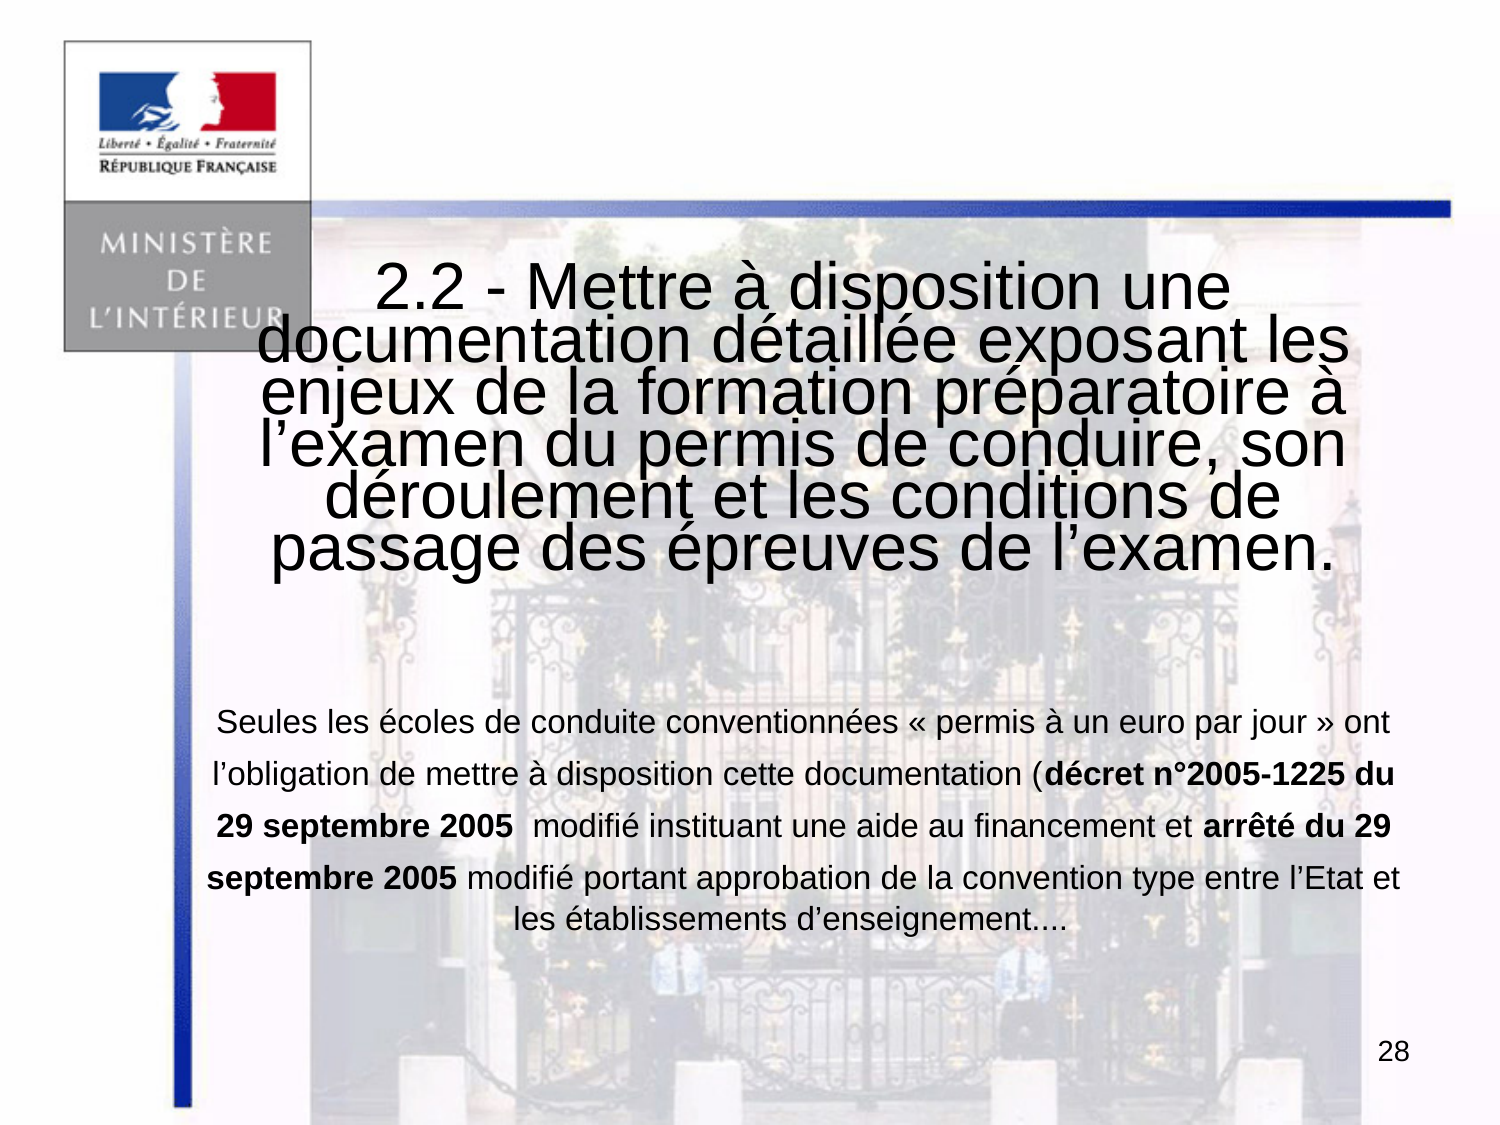

# 2.2 - Mettre à disposition une documentation détaillée exposant les enjeux de la formation préparatoire à l’examen du permis de conduire, son déroulement et les conditions de passage des épreuves de l’examen. Seules les écoles de conduite conventionnées « permis à un euro par jour » ont l’obligation de mettre à disposition cette documentation (décret n°2005-1225 du 29 septembre 2005 modifié instituant une aide au financement et arrêté du 29 septembre 2005 modifié portant approbation de la convention type entre l’Etat et les établissements d’enseignement....